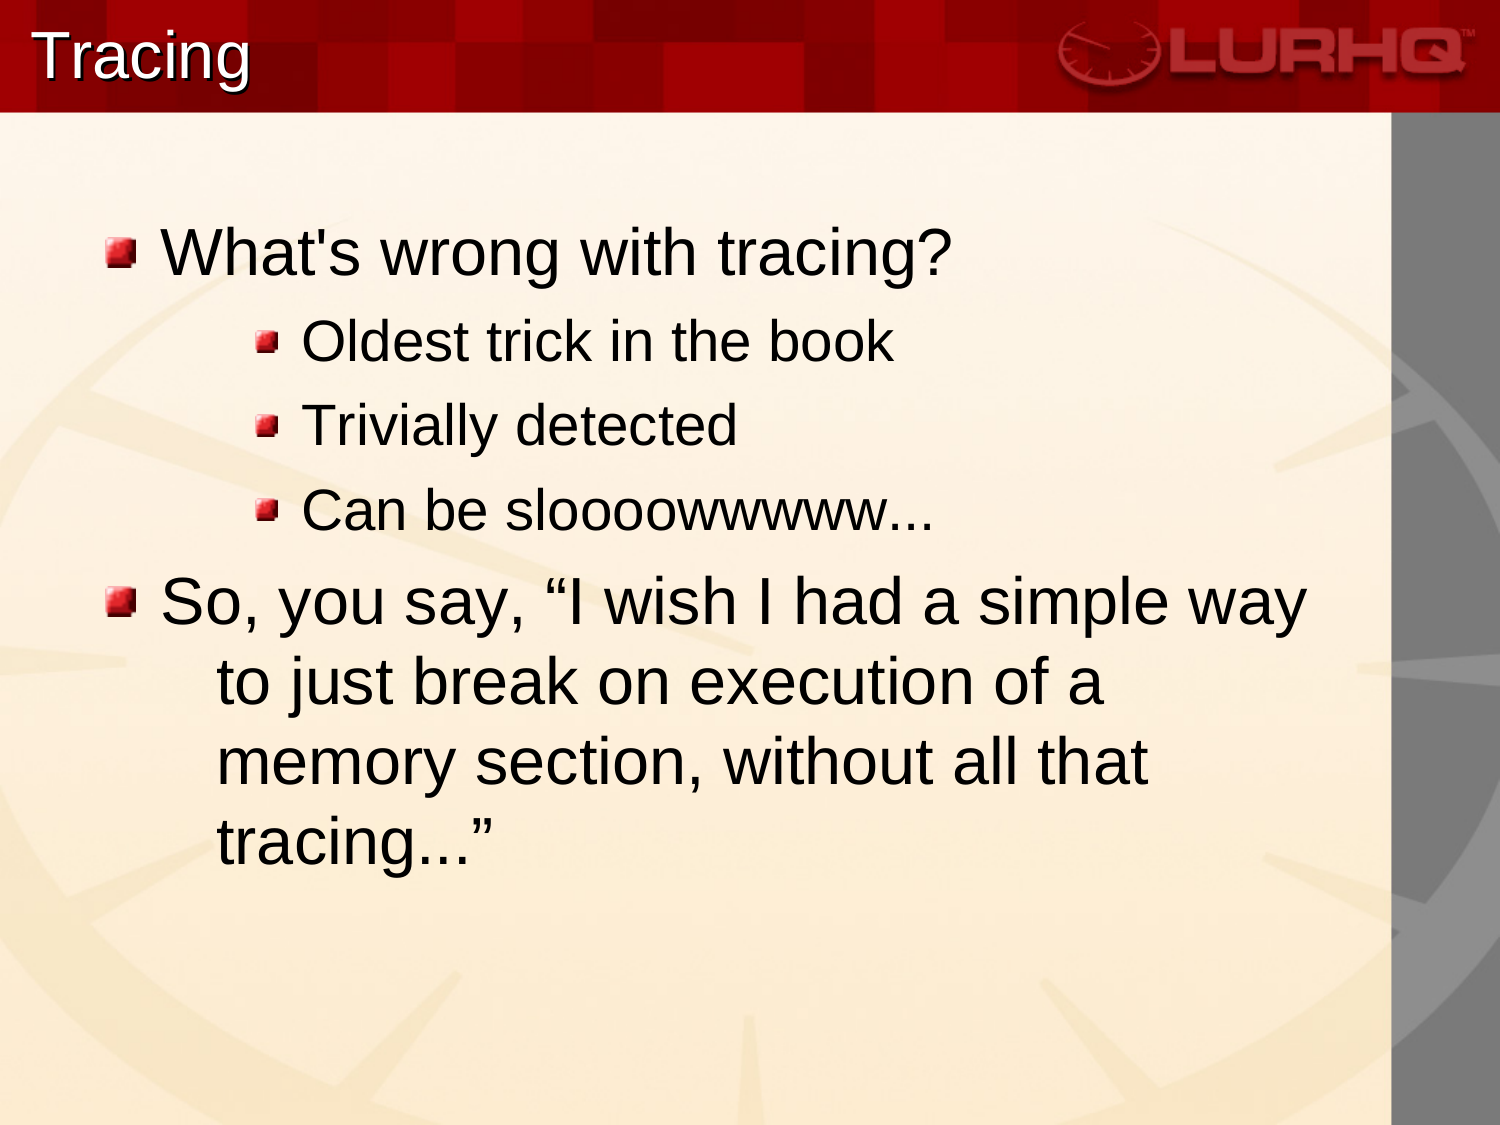

# Tracing
What's wrong with tracing?
Oldest trick in the book
Trivially detected
Can be sloooowwwww...
So, you say, “I wish I had a simple way to just break on execution of a memory section, without all that tracing...”